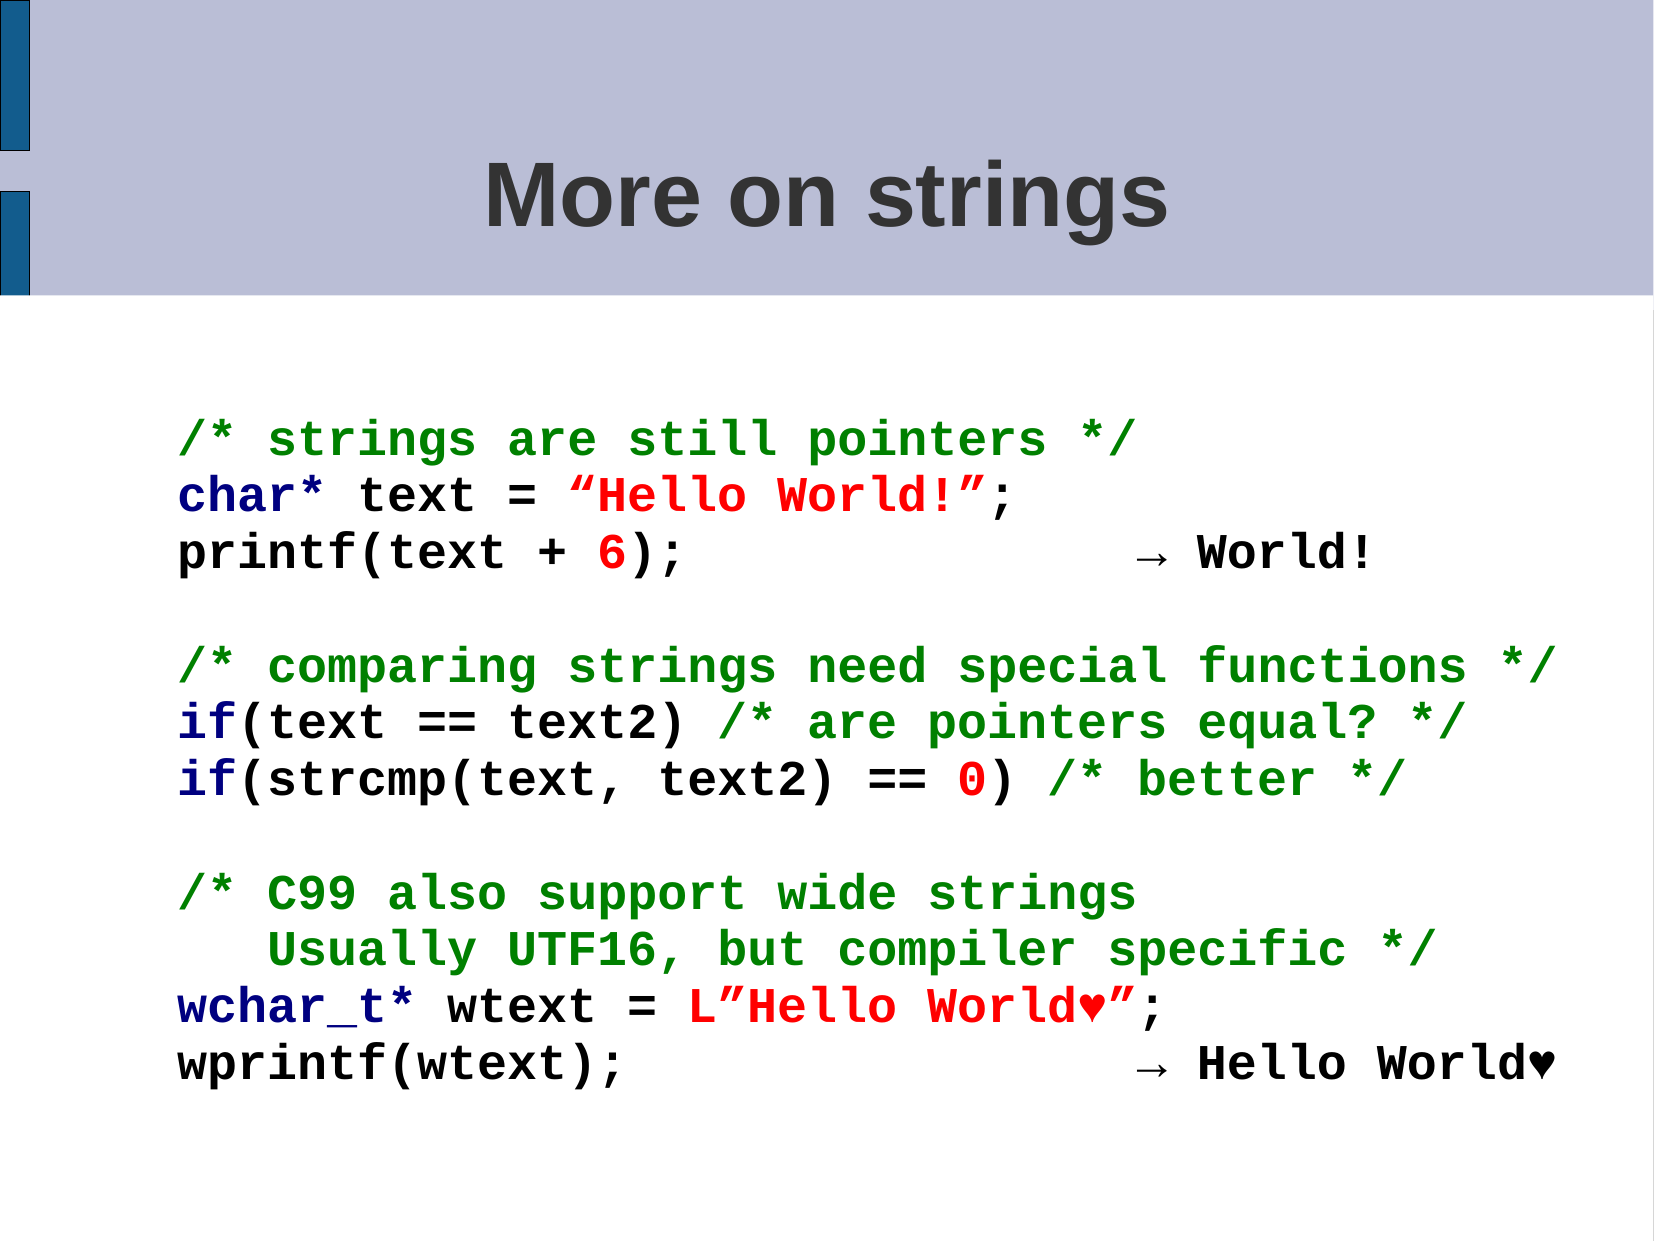

# More on strings
/* strings are still pointers */
char* text = “Hello World!”;
printf(text + 6); 				→ World!
/* comparing strings need special functions */
if(text == text2) /* are pointers equal? */
if(strcmp(text, text2) == 0) /* better */
/* C99 also support wide strings
 Usually UTF16, but compiler specific */
wchar_t* wtext = L”Hello World♥”;
wprintf(wtext);							→ Hello World♥